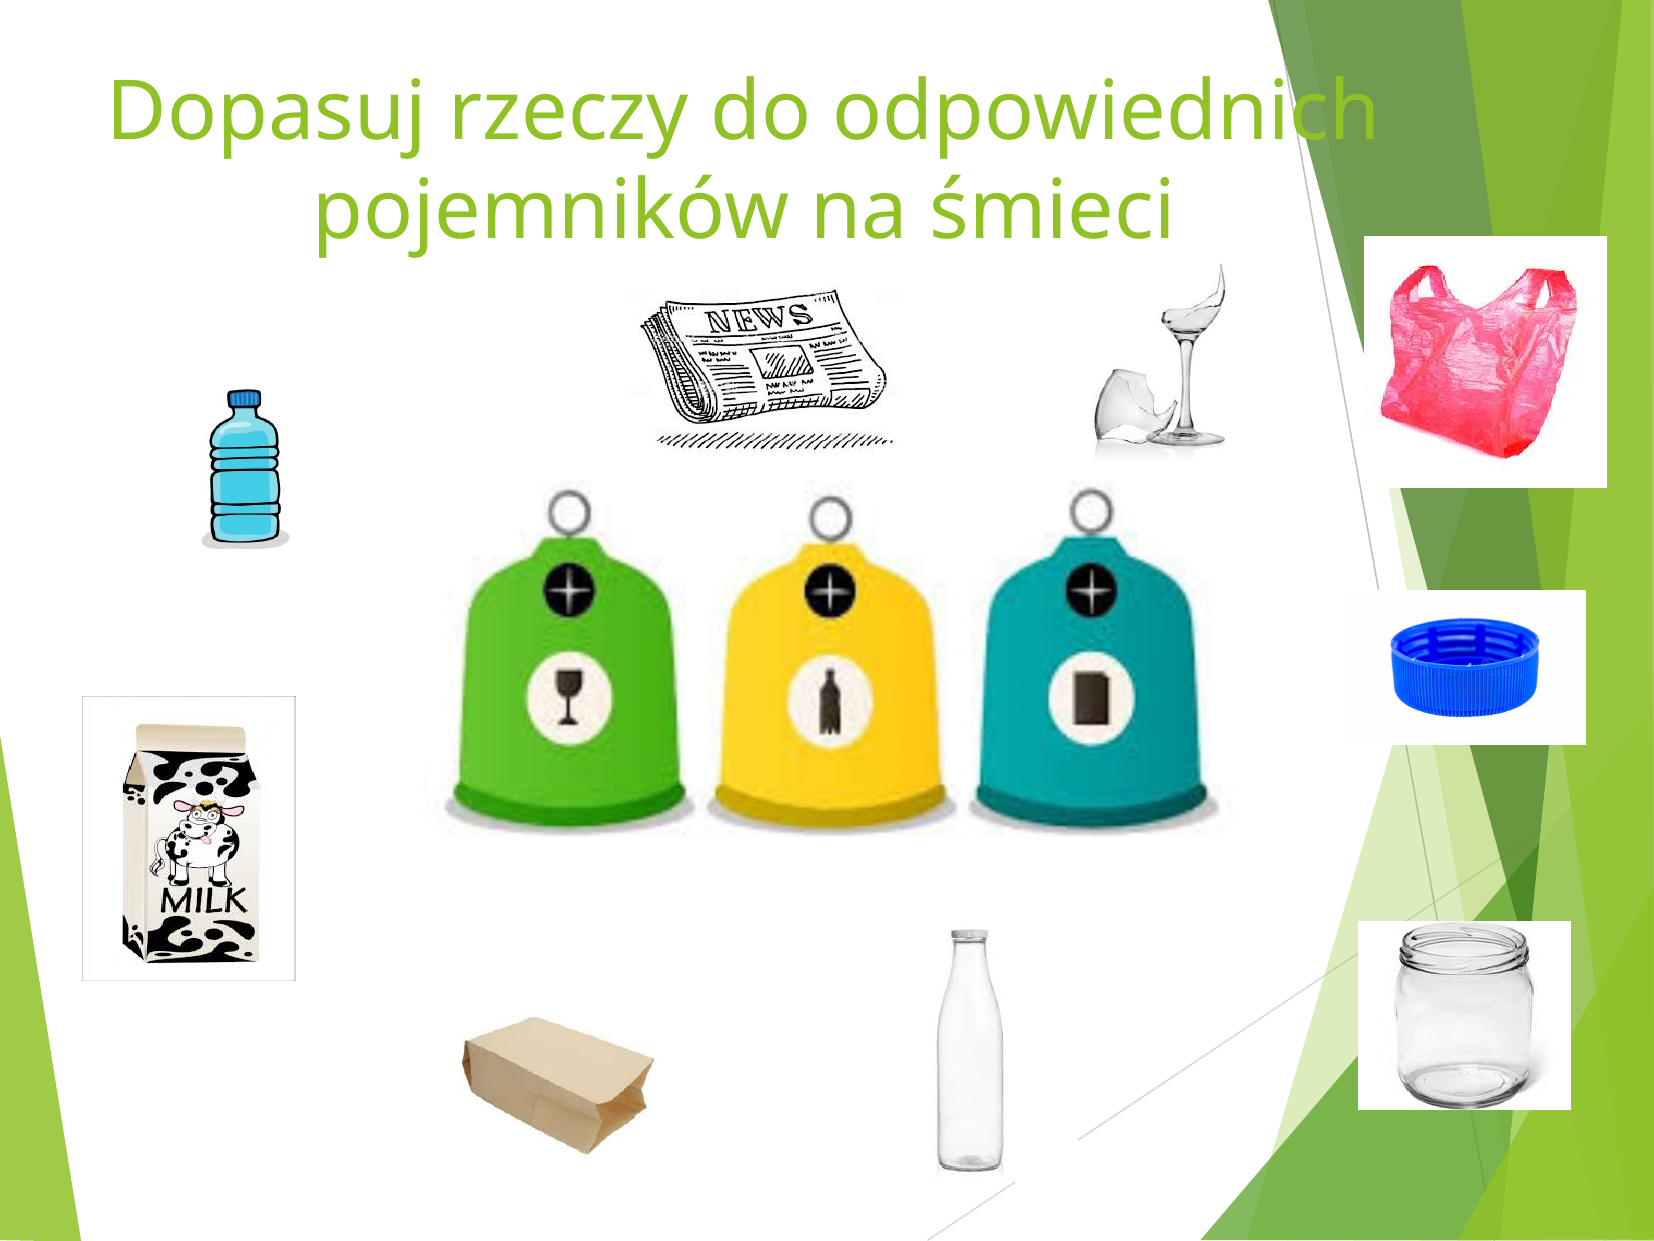

# Dopasuj rzeczy do odpowiednich pojemników na śmieci